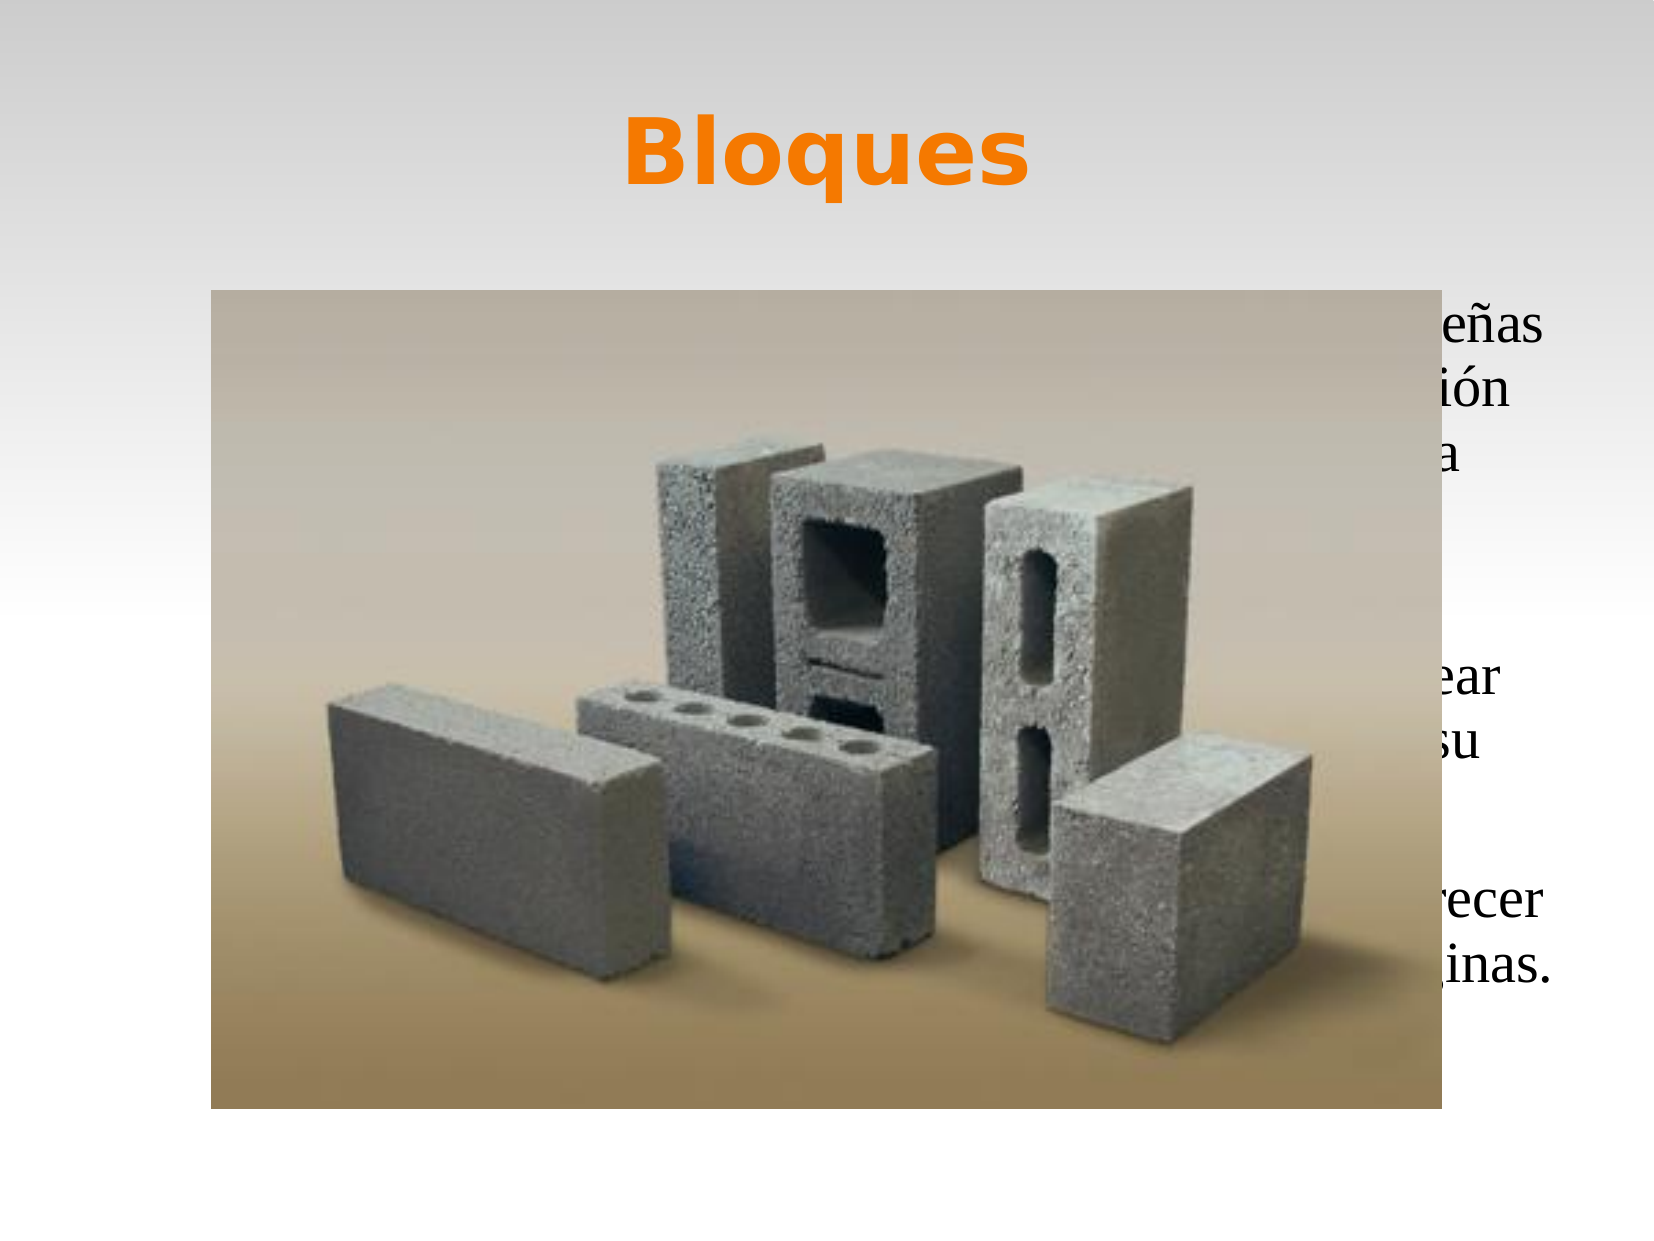

# Bloques
Los bloques son pequeñas piezas de presentación que aparecen en una región de nuestra página.
Nosotros podemos crear bloques y cambiar su posición.
Un bloque puede aparecer solo en algunas páginas.